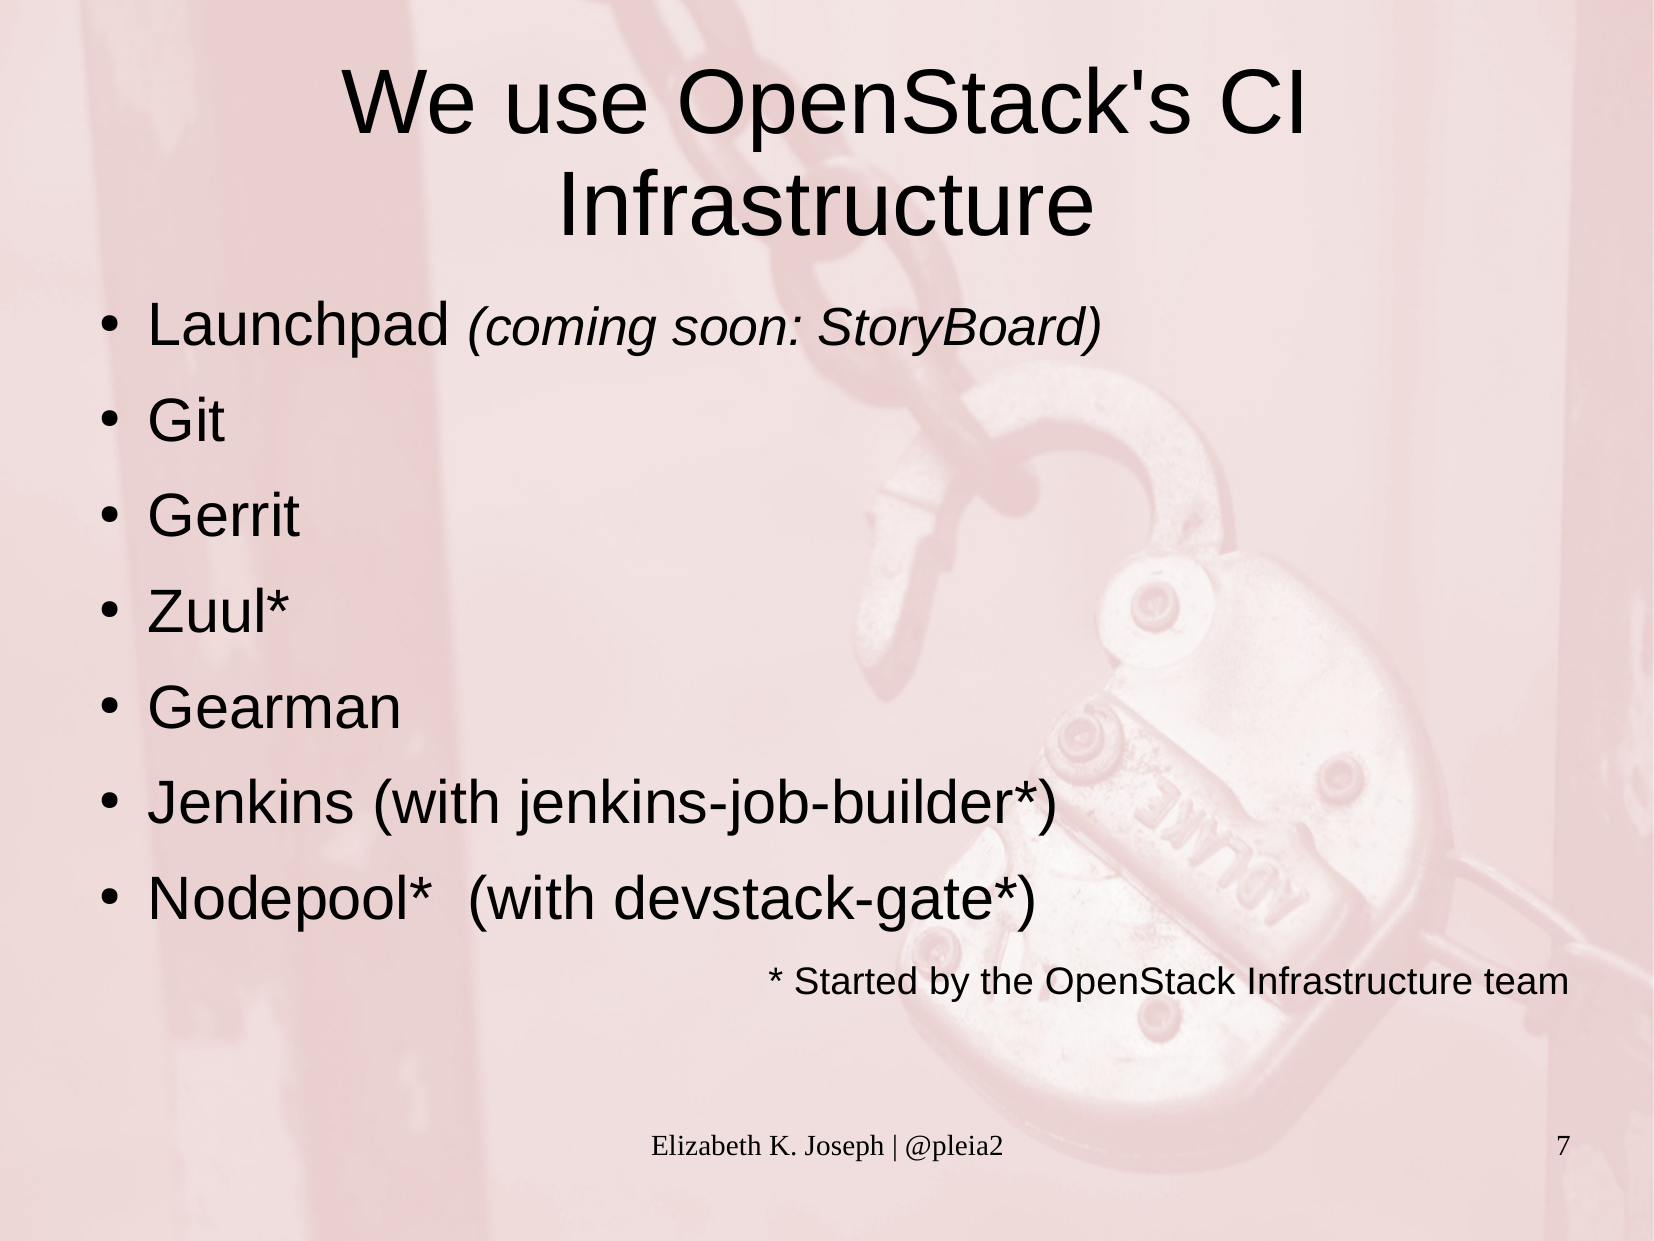

# We use OpenStack's CI Infrastructure
Launchpad (coming soon: StoryBoard)
Git
Gerrit
Zuul*
Gearman
Jenkins (with jenkins-job-builder*)
Nodepool* (with devstack-gate*)
* Started by the OpenStack Infrastructure team
Elizabeth K. Joseph | @pleia2
7